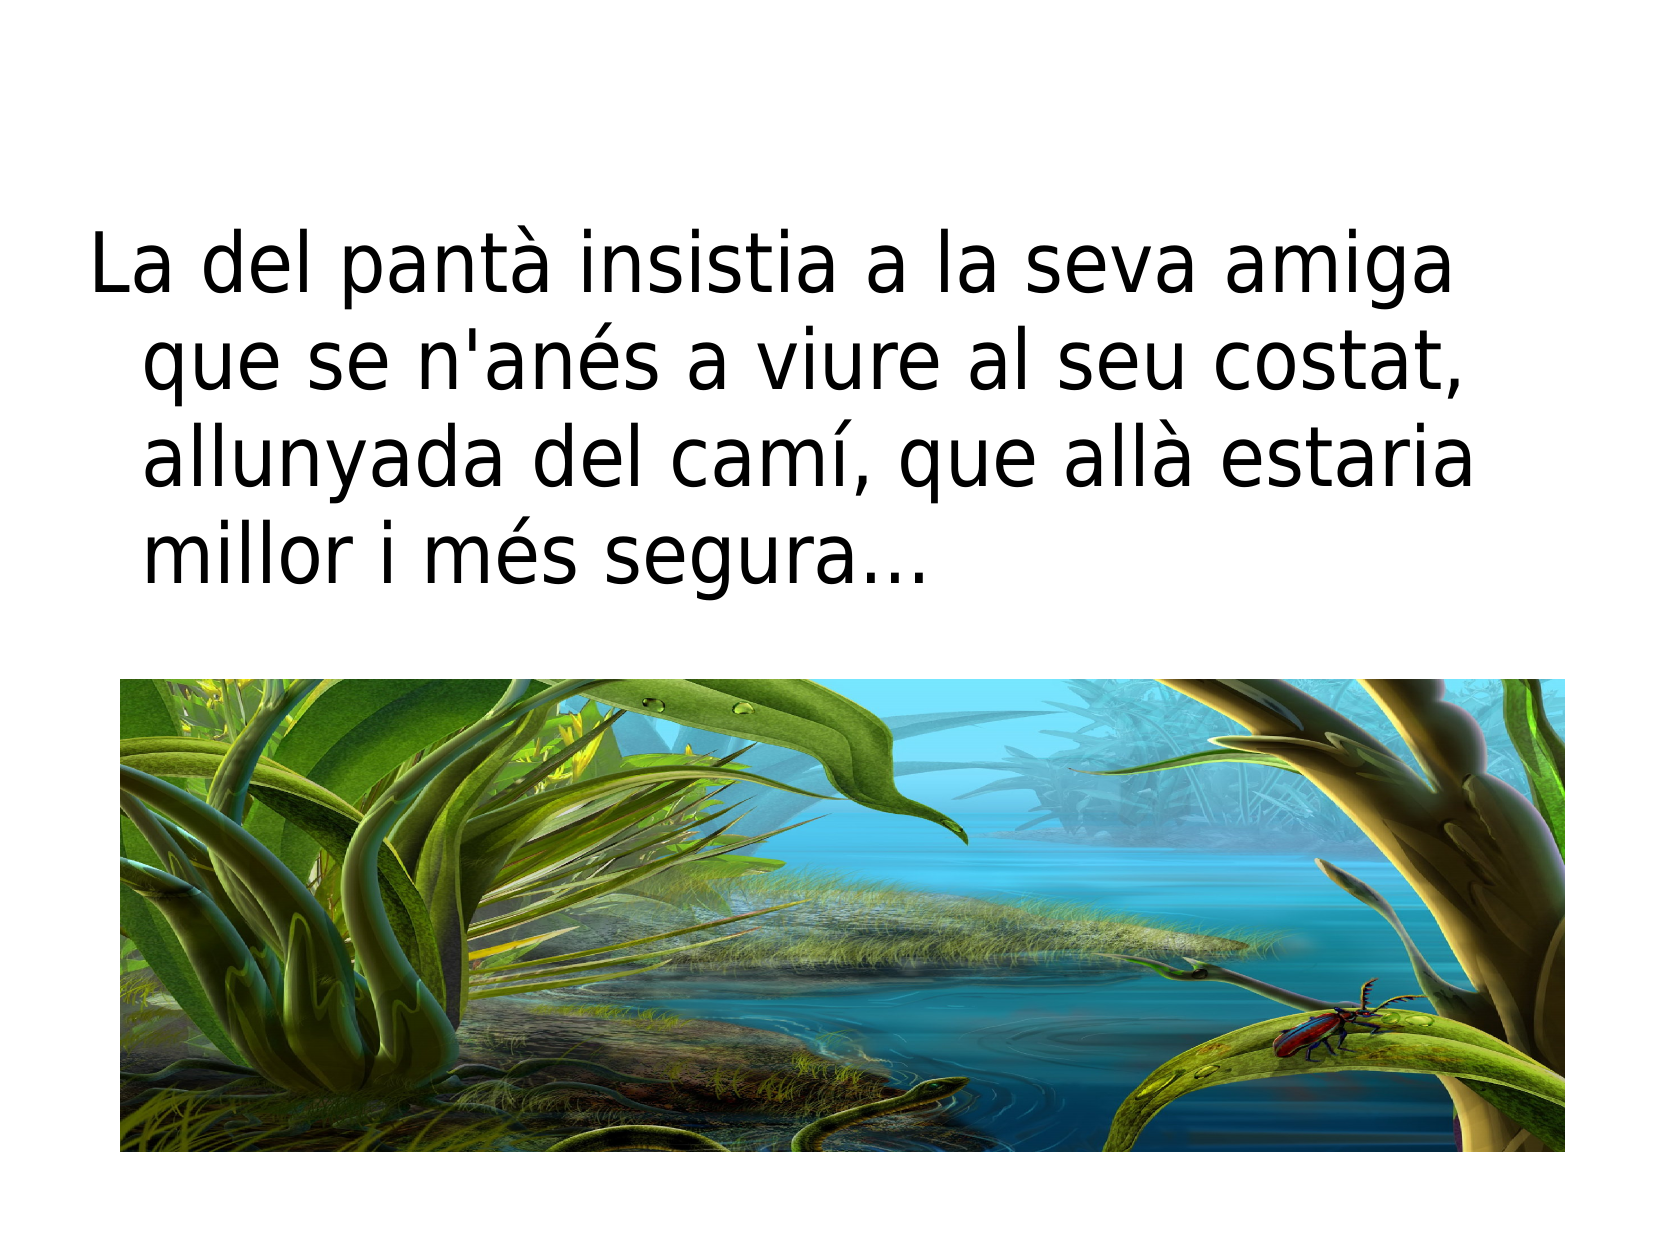

# La del pantà insistia a la seva amiga que se n'anés a viure al seu costat, allunyada del camí, que allà estaria millor i més segura...